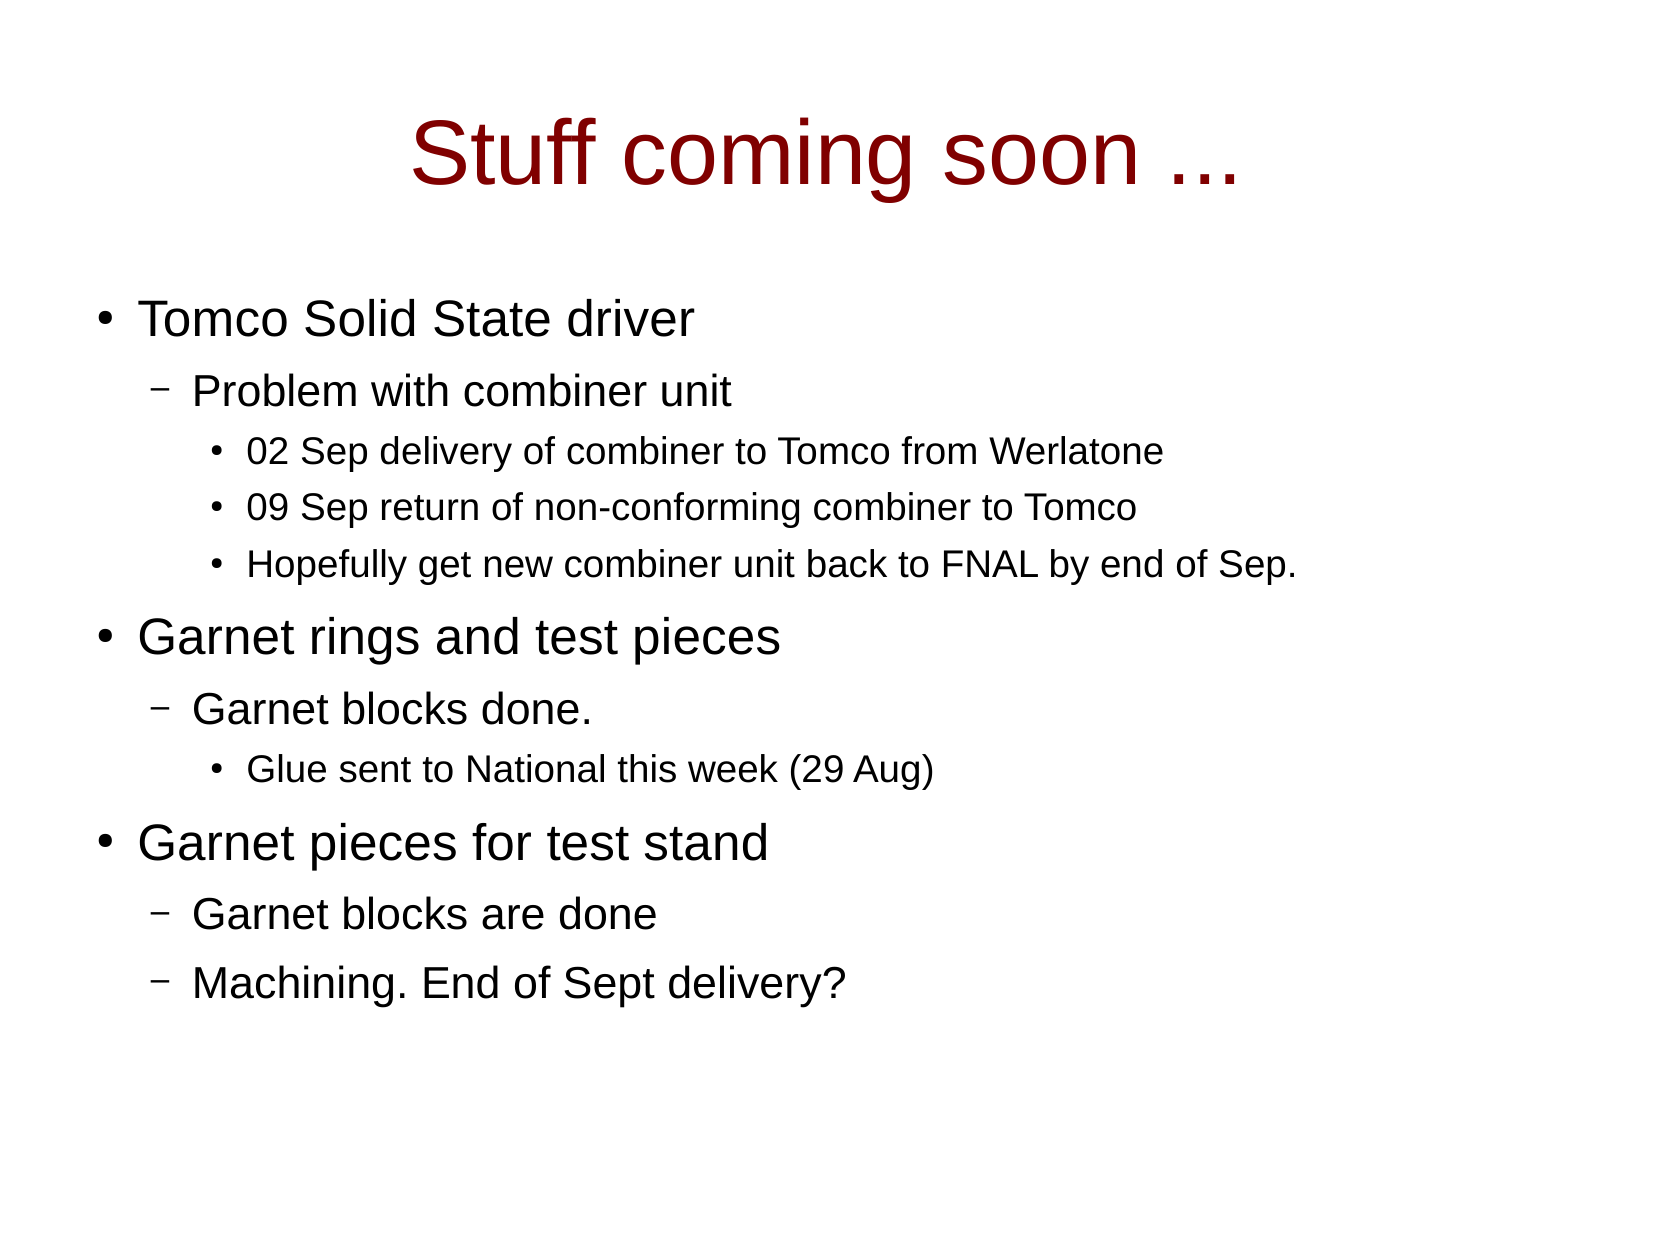

# Stuff coming soon ...
Tomco Solid State driver
Problem with combiner unit
02 Sep delivery of combiner to Tomco from Werlatone
09 Sep return of non-conforming combiner to Tomco
Hopefully get new combiner unit back to FNAL by end of Sep.
Garnet rings and test pieces
Garnet blocks done.
Glue sent to National this week (29 Aug)
Garnet pieces for test stand
Garnet blocks are done
Machining. End of Sept delivery?